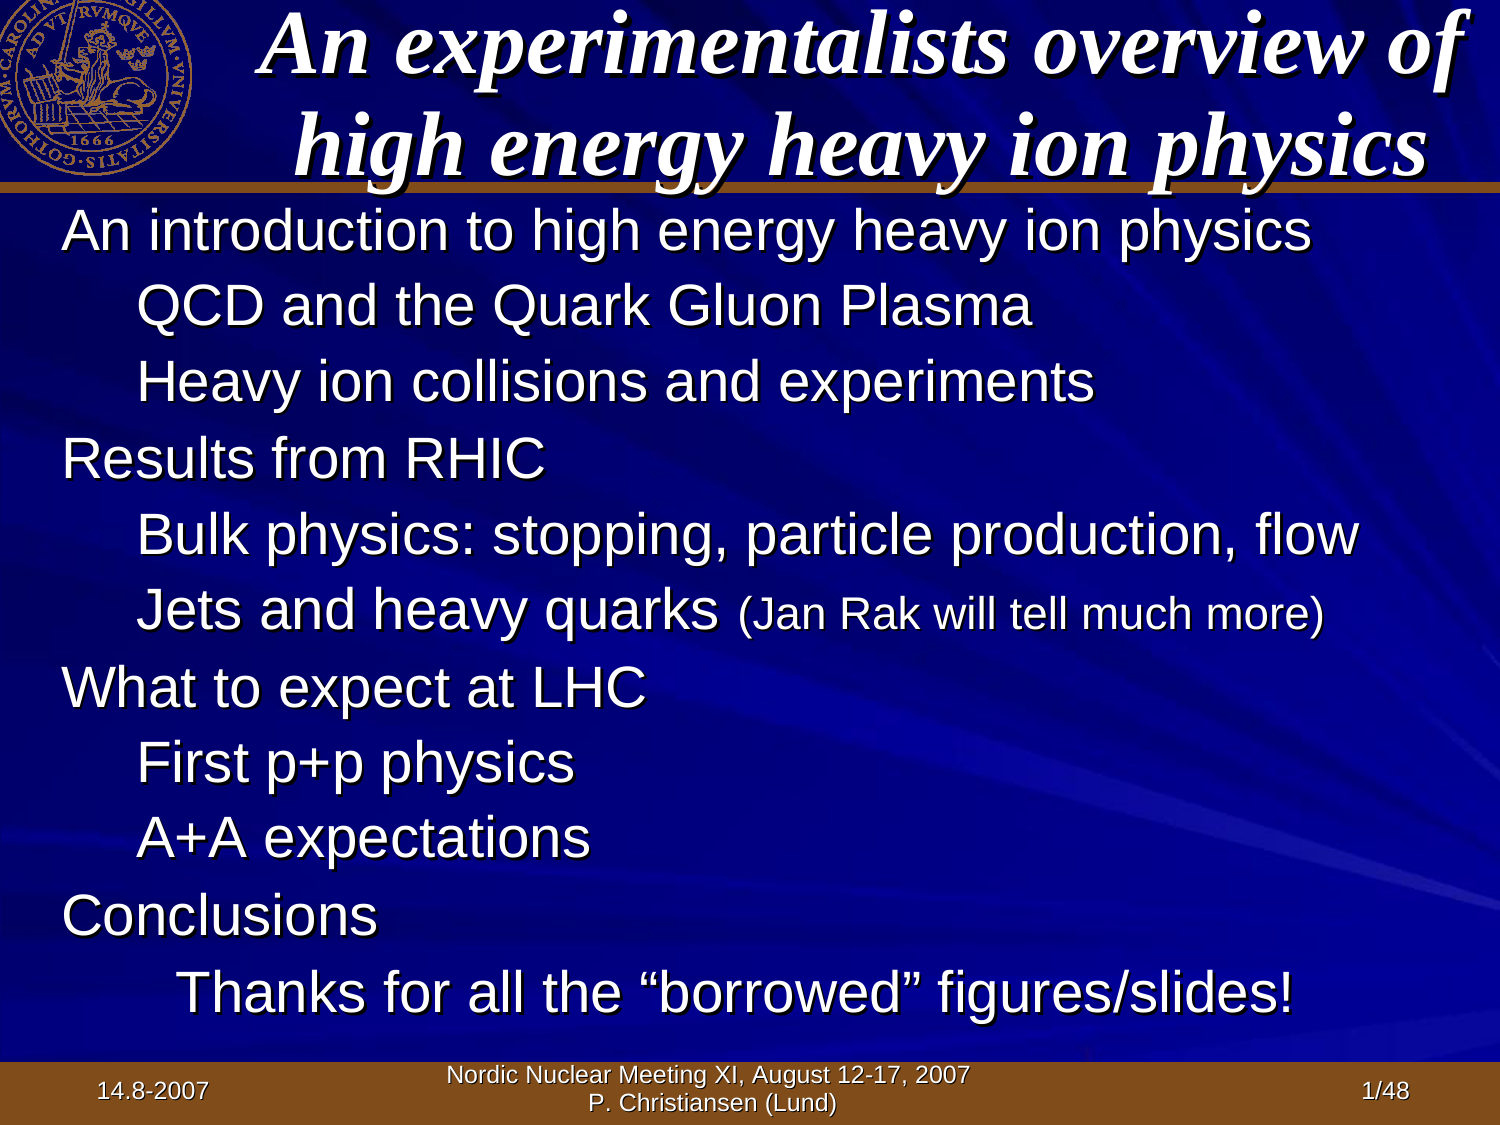

# An experimentalists overview of high energy heavy ion physics
An introduction to high energy heavy ion physics
QCD and the Quark Gluon Plasma
Heavy ion collisions and experiments
Results from RHIC
Bulk physics: stopping, particle production, flow
Jets and heavy quarks (Jan Rak will tell much more)
What to expect at LHC
First p+p physics
A+A expectations
Conclusions
Thanks for all the “borrowed” figures/slides!
1